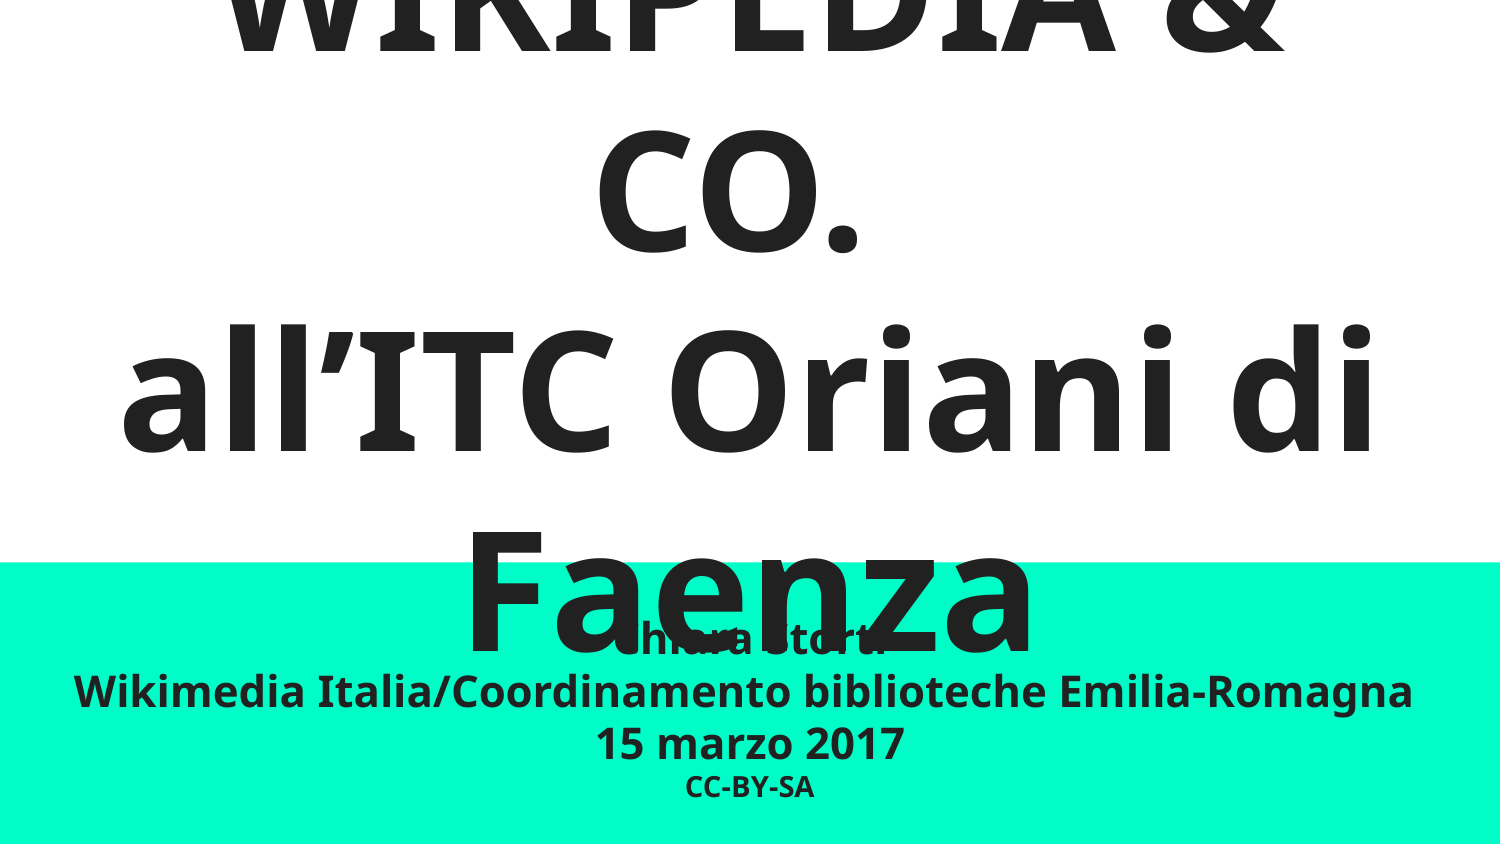

# WIKIPEDIA & CO. all’ITC Oriani di Faenza
Chiara Storti
Wikimedia Italia/Coordinamento biblioteche Emilia-Romagna
15 marzo 2017
CC-BY-SA